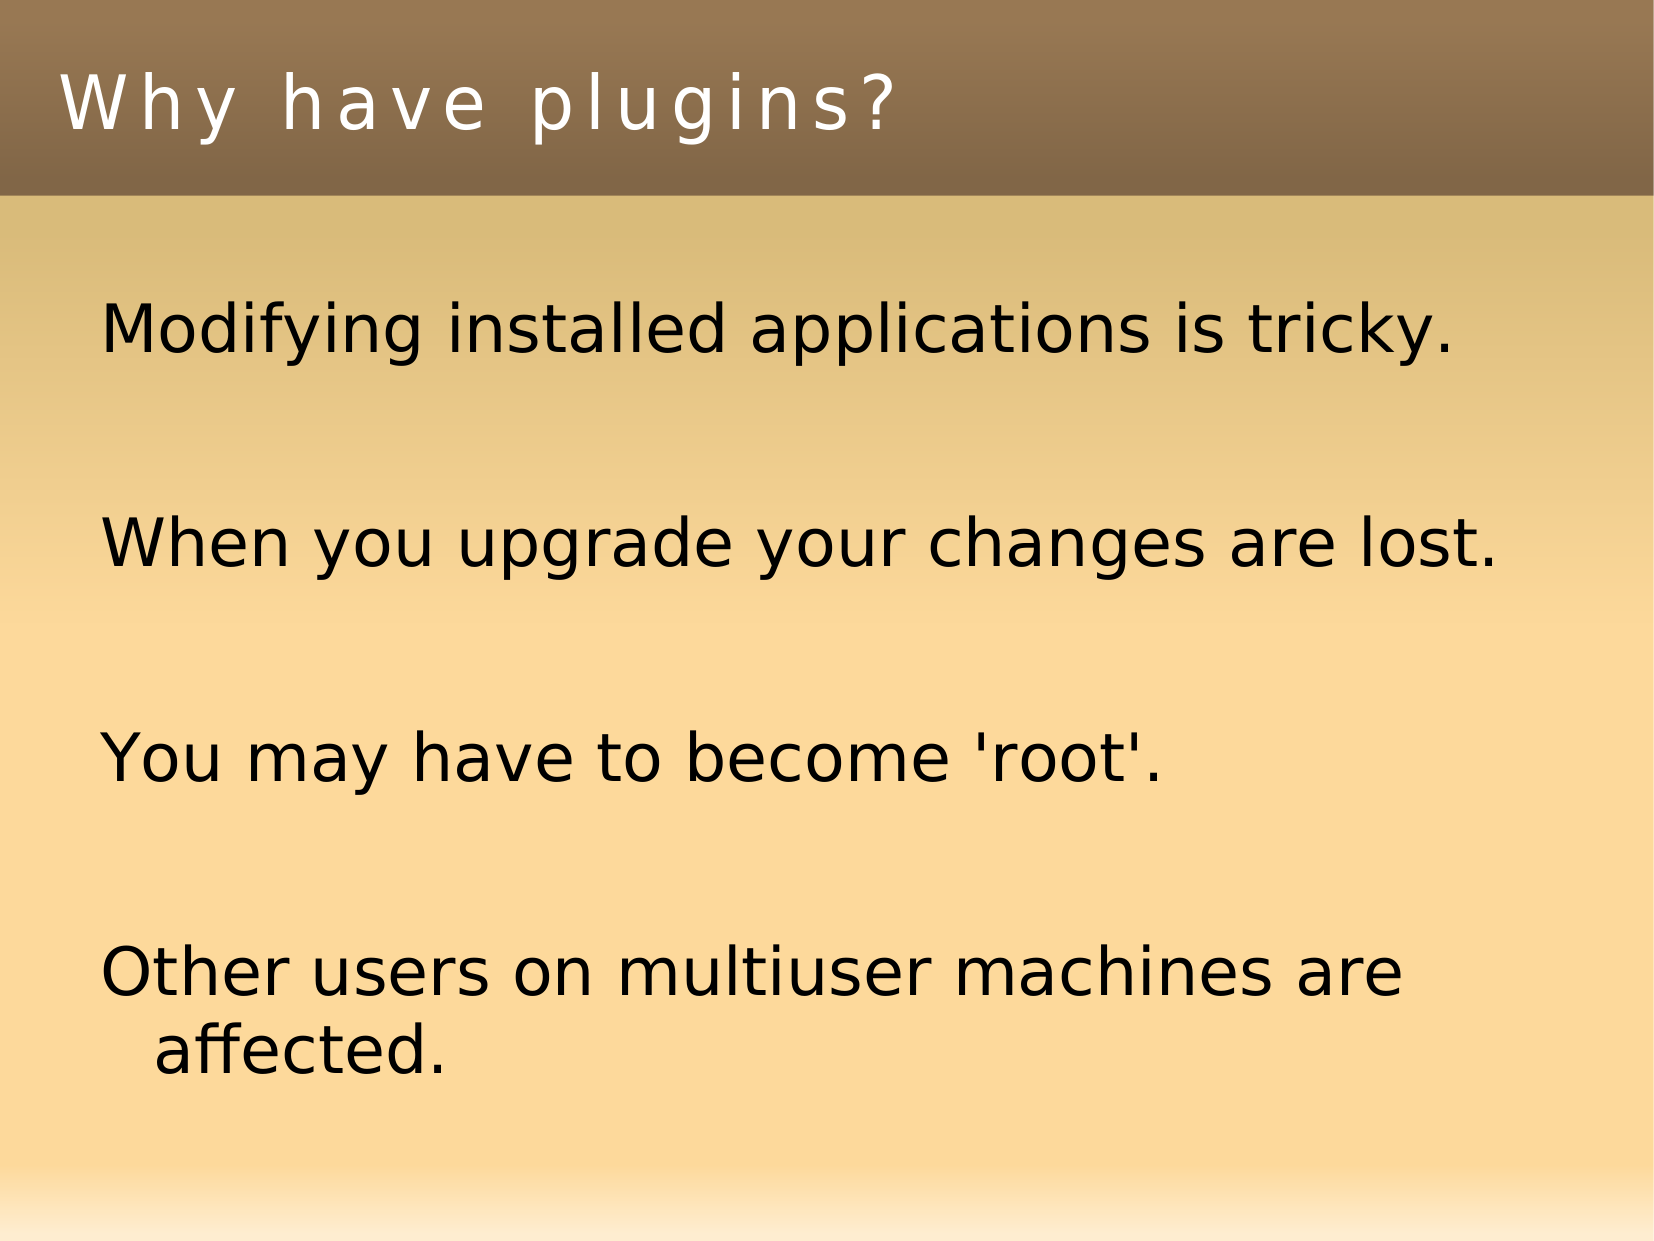

# Why have plugins?
Modifying installed applications is tricky.
When you upgrade your changes are lost.
You may have to become 'root'.
Other users on multiuser machines are affected.